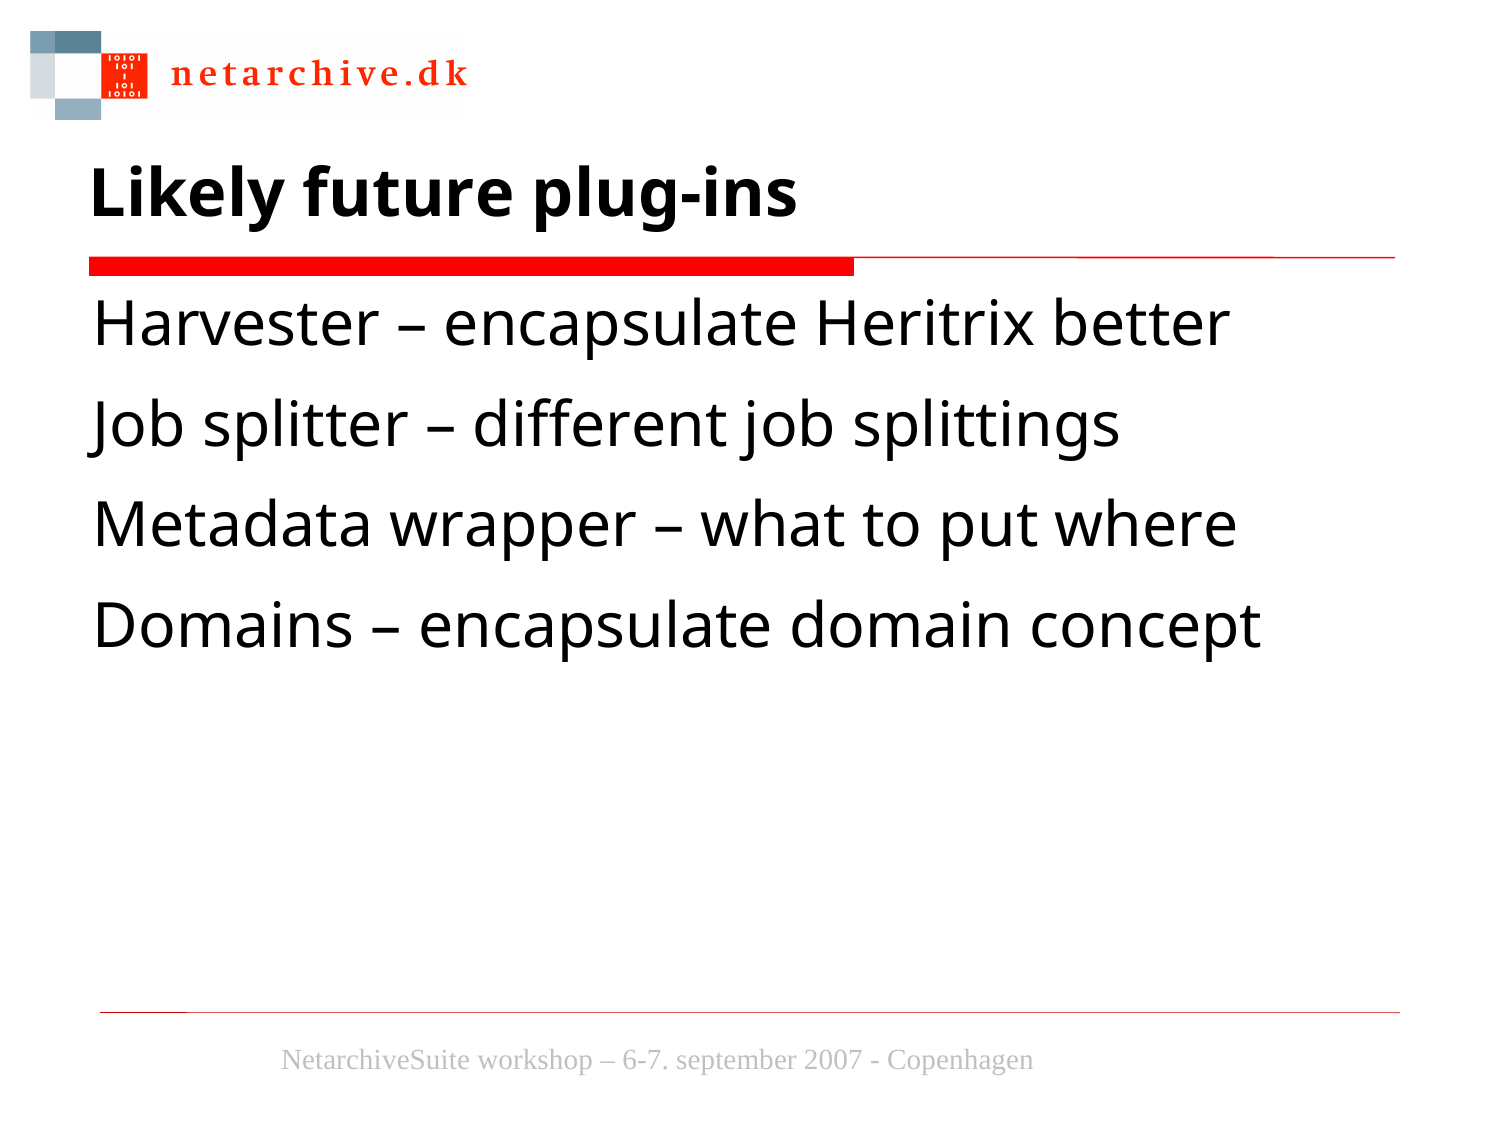

# Likely future plug-ins
Harvester – encapsulate Heritrix better
Job splitter – different job splittings
Metadata wrapper – what to put where
Domains – encapsulate domain concept